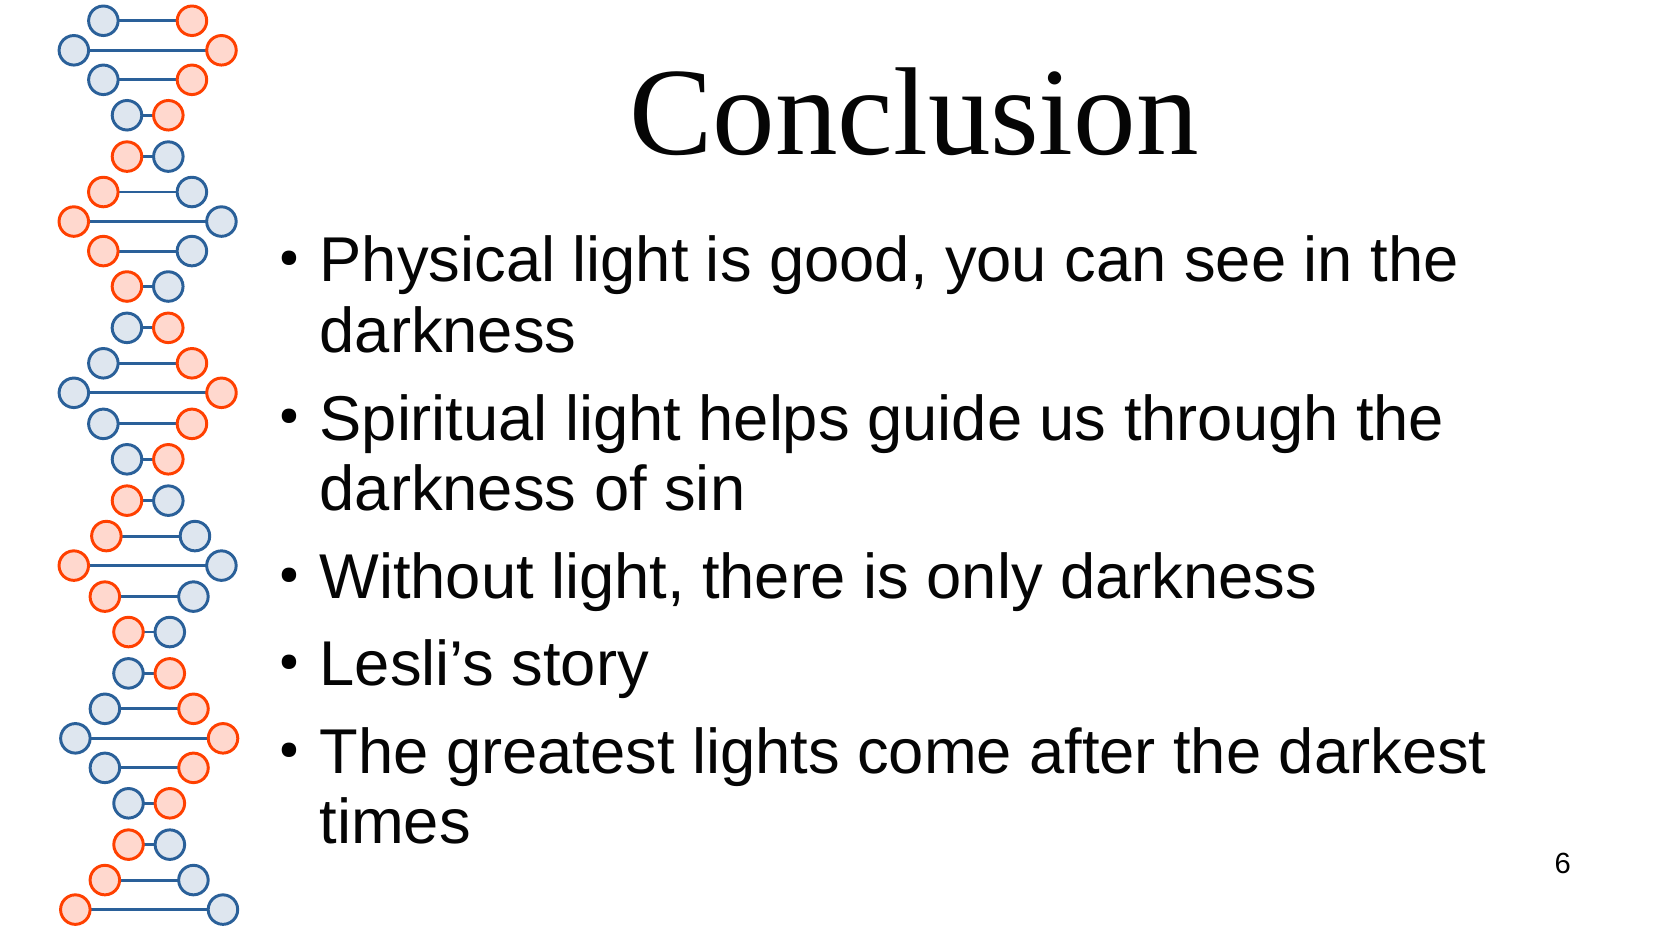

# Conclusion
Physical light is good, you can see in the darkness
Spiritual light helps guide us through the darkness of sin
Without light, there is only darkness
Lesli’s story
The greatest lights come after the darkest times
6